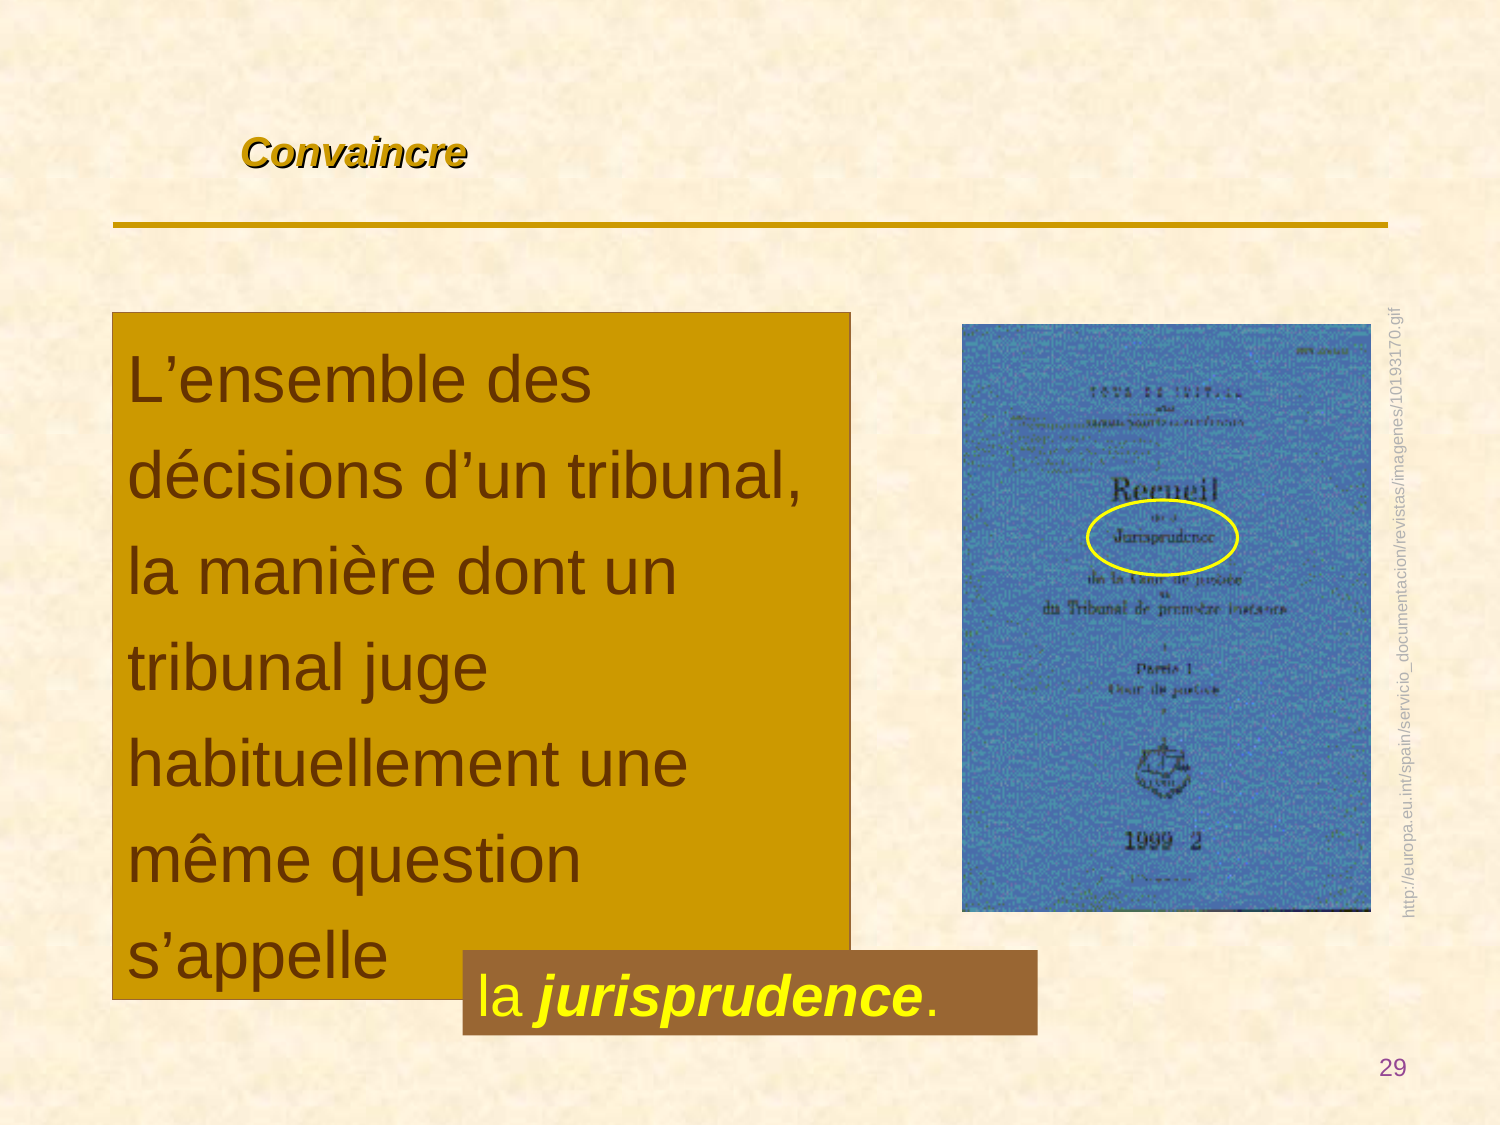

Convaincre
http://europa.eu.int/spain/servicio_documentacion/revistas/imagenes/10193170.gif
L’ensemble des décisions d’un tribunal, la manière dont un tribunal juge habituellement une même question s’appelle …
la jurisprudence.
29